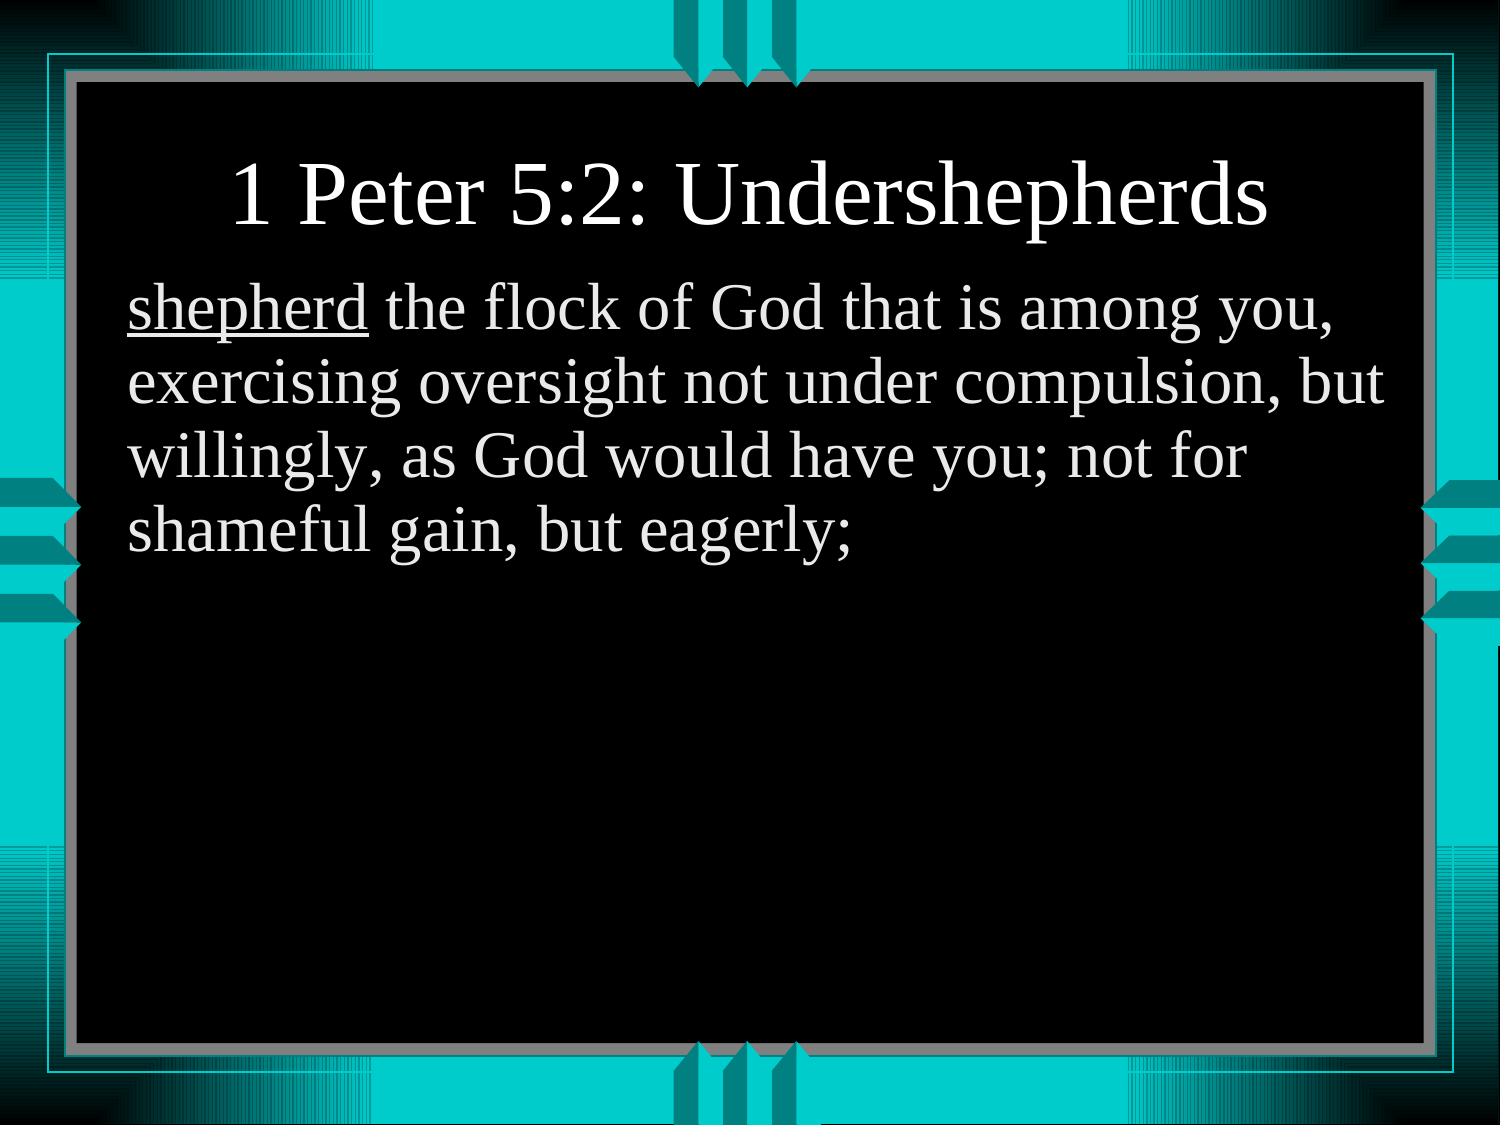

# 1 Peter 5:2: Undershepherds
shepherd the flock of God that is among you, exercising oversight not under compulsion, but willingly, as God would have you; not for shameful gain, but eagerly;